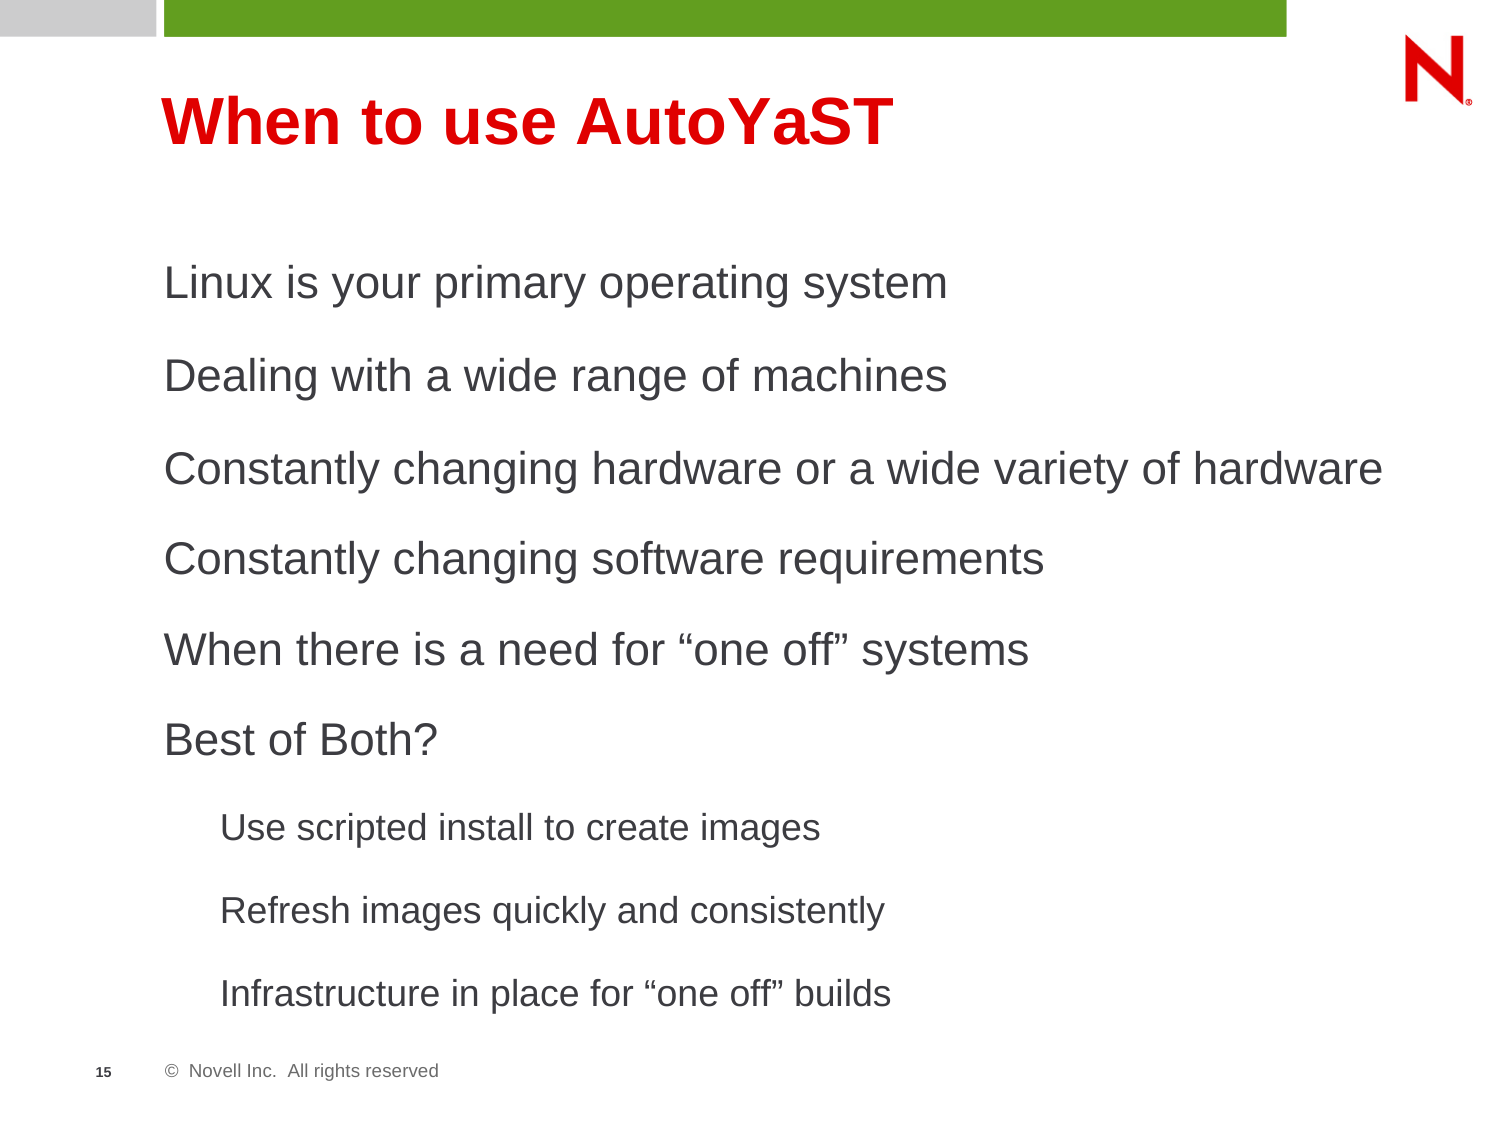

# When to use AutoYaST
Linux is your primary operating system
Dealing with a wide range of machines
Constantly changing hardware or a wide variety of hardware
Constantly changing software requirements
When there is a need for “one off” systems
Best of Both?
Use scripted install to create images
Refresh images quickly and consistently
Infrastructure in place for “one off” builds